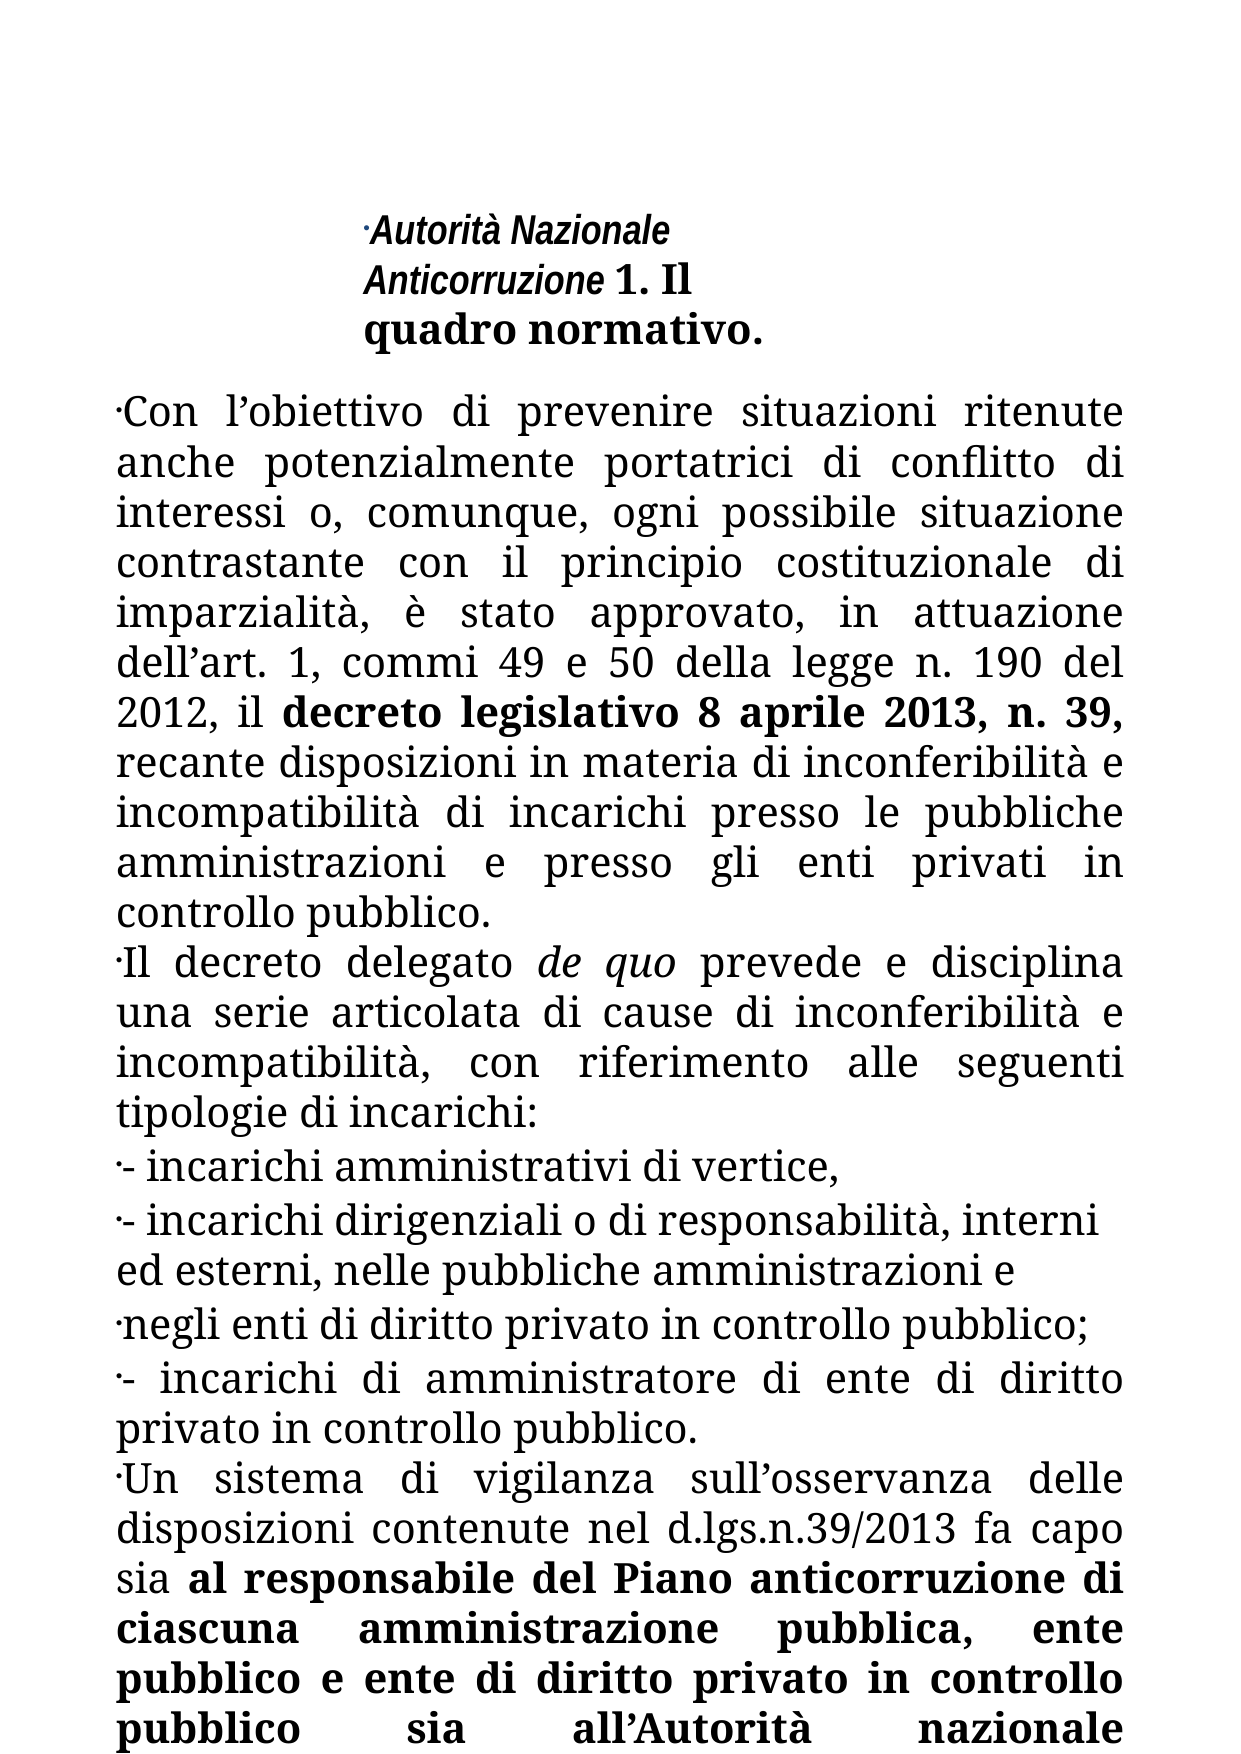

# Autorità Nazionale Anticorruzione 1. Il quadro normativo.
Con l’obiettivo di prevenire situazioni ritenute anche potenzialmente portatrici di conflitto di interessi o, comunque, ogni possibile situazione contrastante con il principio costituzionale di imparzialità, è stato approvato, in attuazione dell’art. 1, commi 49 e 50 della legge n. 190 del 2012, il decreto legislativo 8 aprile 2013, n. 39, recante disposizioni in materia di inconferibilità e incompatibilità di incarichi presso le pubbliche amministrazioni e presso gli enti privati in controllo pubblico.
Il decreto delegato de quo prevede e disciplina una serie articolata di cause di inconferibilità e incompatibilità, con riferimento alle seguenti tipologie di incarichi:
- incarichi amministrativi di vertice,
- incarichi dirigenziali o di responsabilità, interni ed esterni, nelle pubbliche amministrazioni e
negli enti di diritto privato in controllo pubblico;
- incarichi di amministratore di ente di diritto privato in controllo pubblico.
Un sistema di vigilanza sull’osservanza delle disposizioni contenute nel d.lgs.n.39/2013 fa capo sia al responsabile del Piano anticorruzione di ciascuna amministrazione pubblica, ente pubblico e ente di diritto privato in controllo pubblico sia all’Autorità nazionale anticorruzione.